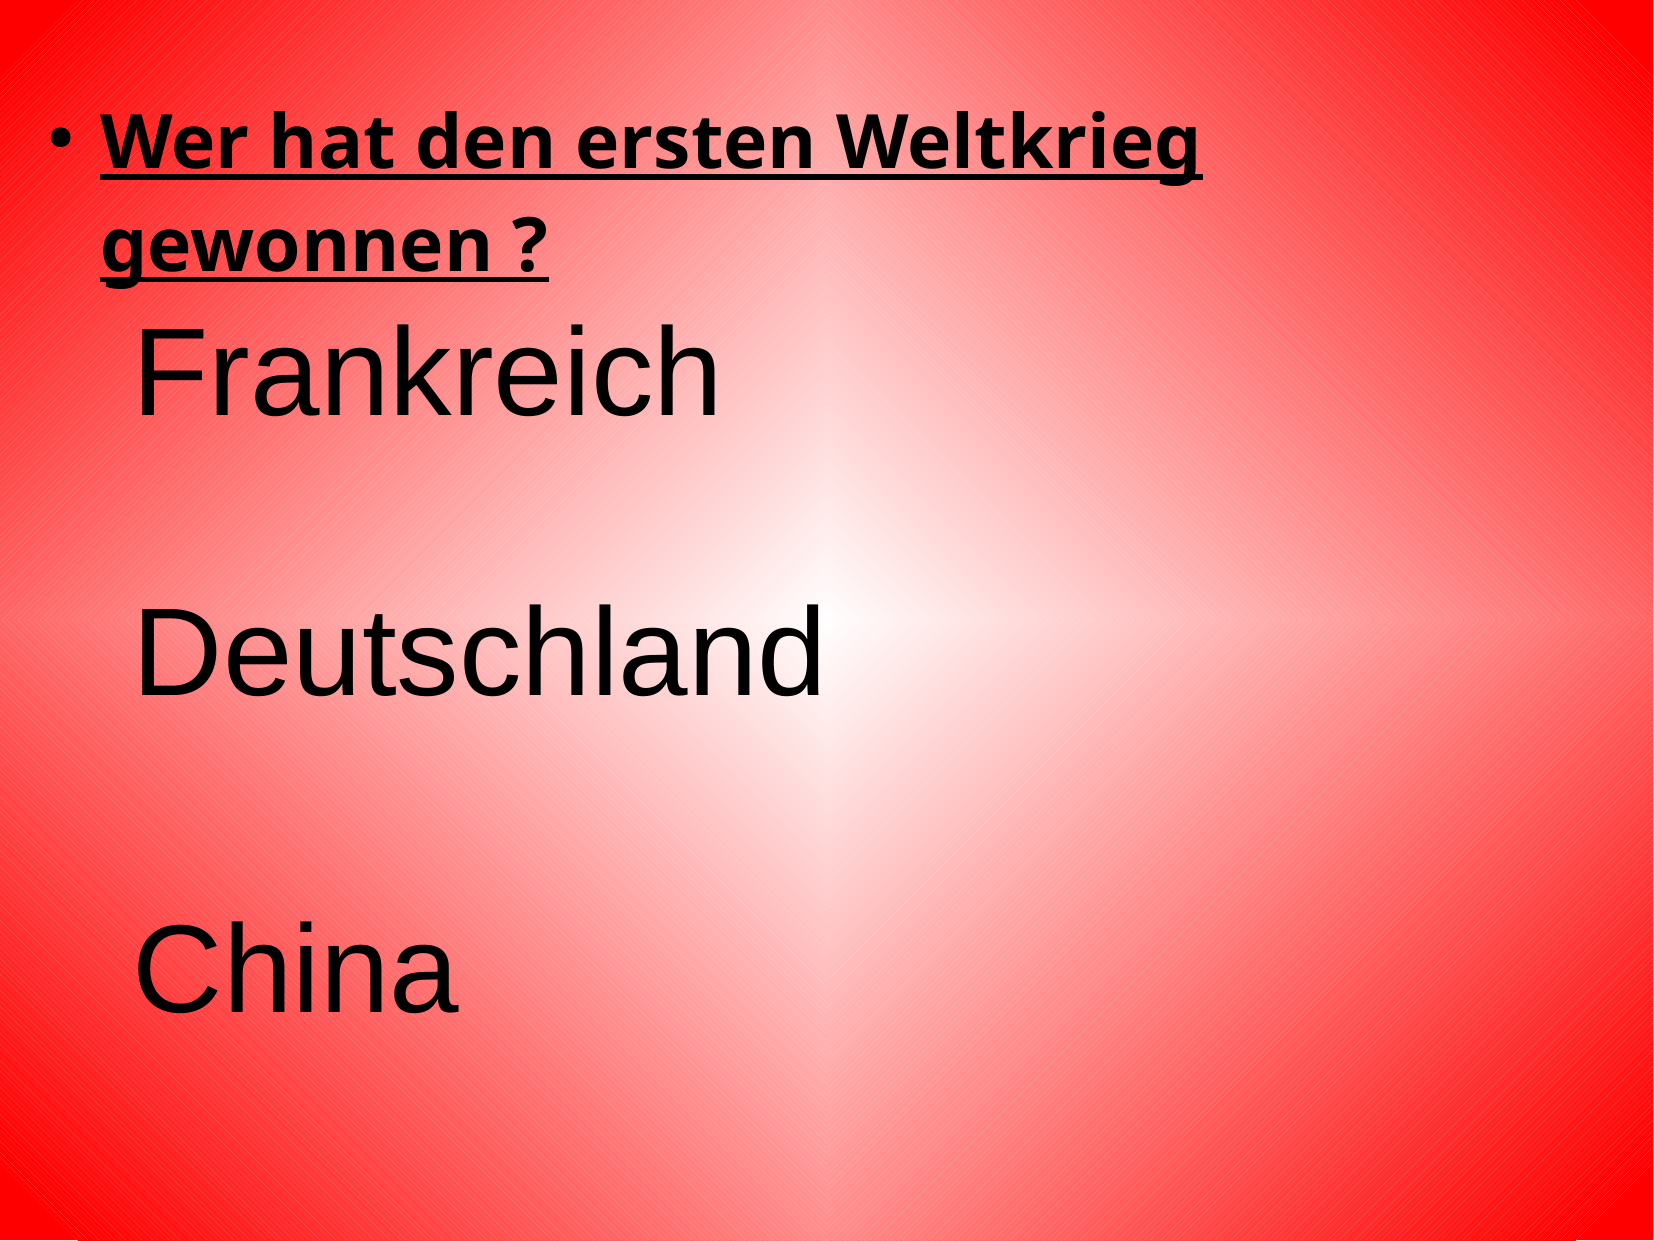

# Wer hat den ersten Weltkrieg gewonnen ?
Frankreich
Deutschland
China